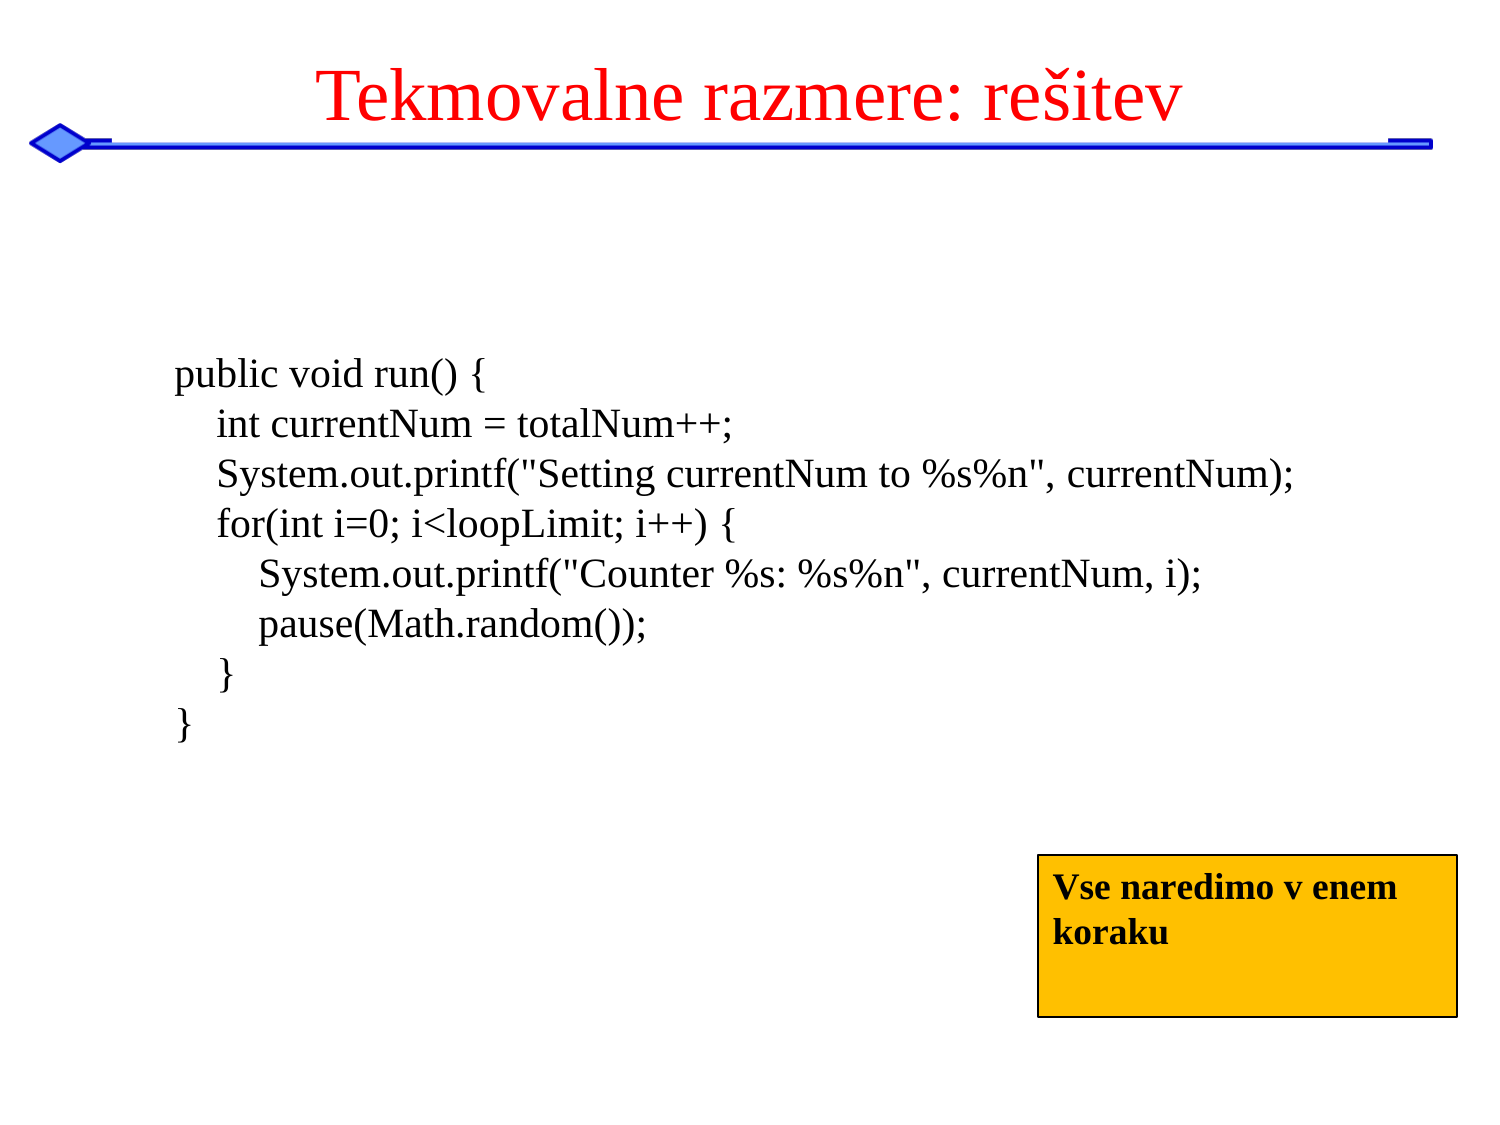

# Tekmovalne razmere: rešitev
public void run() {
 int currentNum = totalNum++;
 System.out.printf("Setting currentNum to %s%n", currentNum);
 for(int i=0; i<loopLimit; i++) {
 System.out.printf("Counter %s: %s%n", currentNum, i);
 pause(Math.random());
 }
}
Vse naredimo v enem koraku